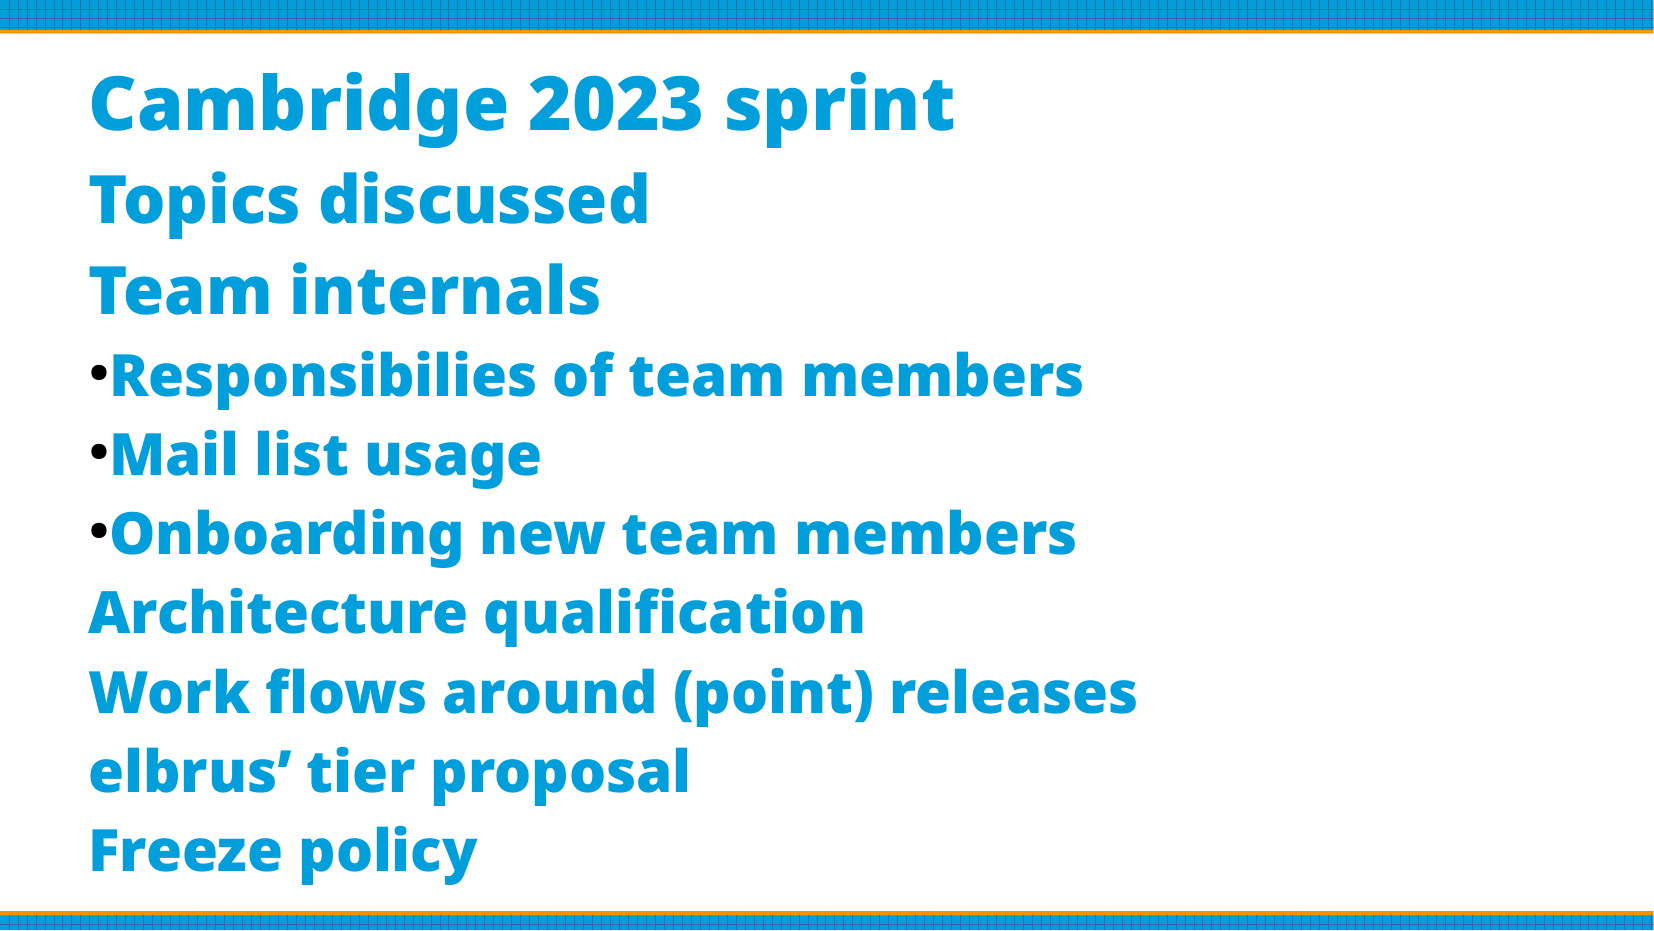

# Cambridge 2023 sprint
Topics discussed
Team internals
Responsibilies of team members
Mail list usage
Onboarding new team members
Architecture qualification
Work flows around (point) releases
elbrus’ tier proposal
Freeze policy